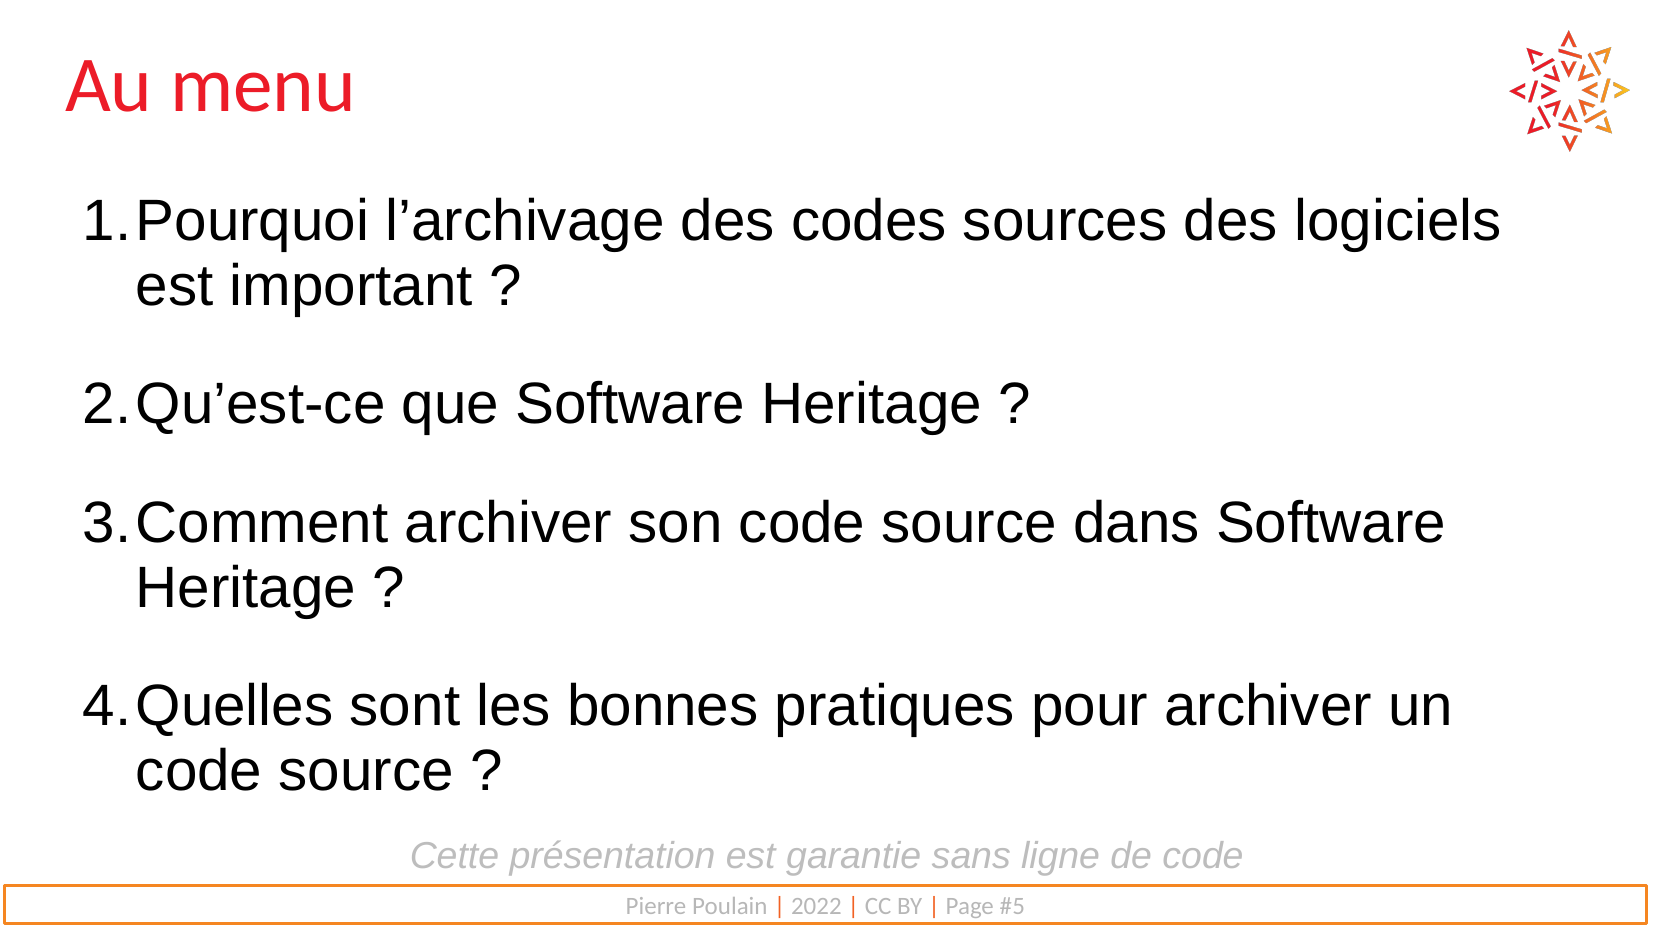

# Au menu
Pourquoi l’archivage des codes sources des logiciels est important ?
Qu’est-ce que Software Heritage ?
Comment archiver son code source dans Software Heritage ?
Quelles sont les bonnes pratiques pour archiver un code source ?
Cette présentation est garantie sans ligne de code